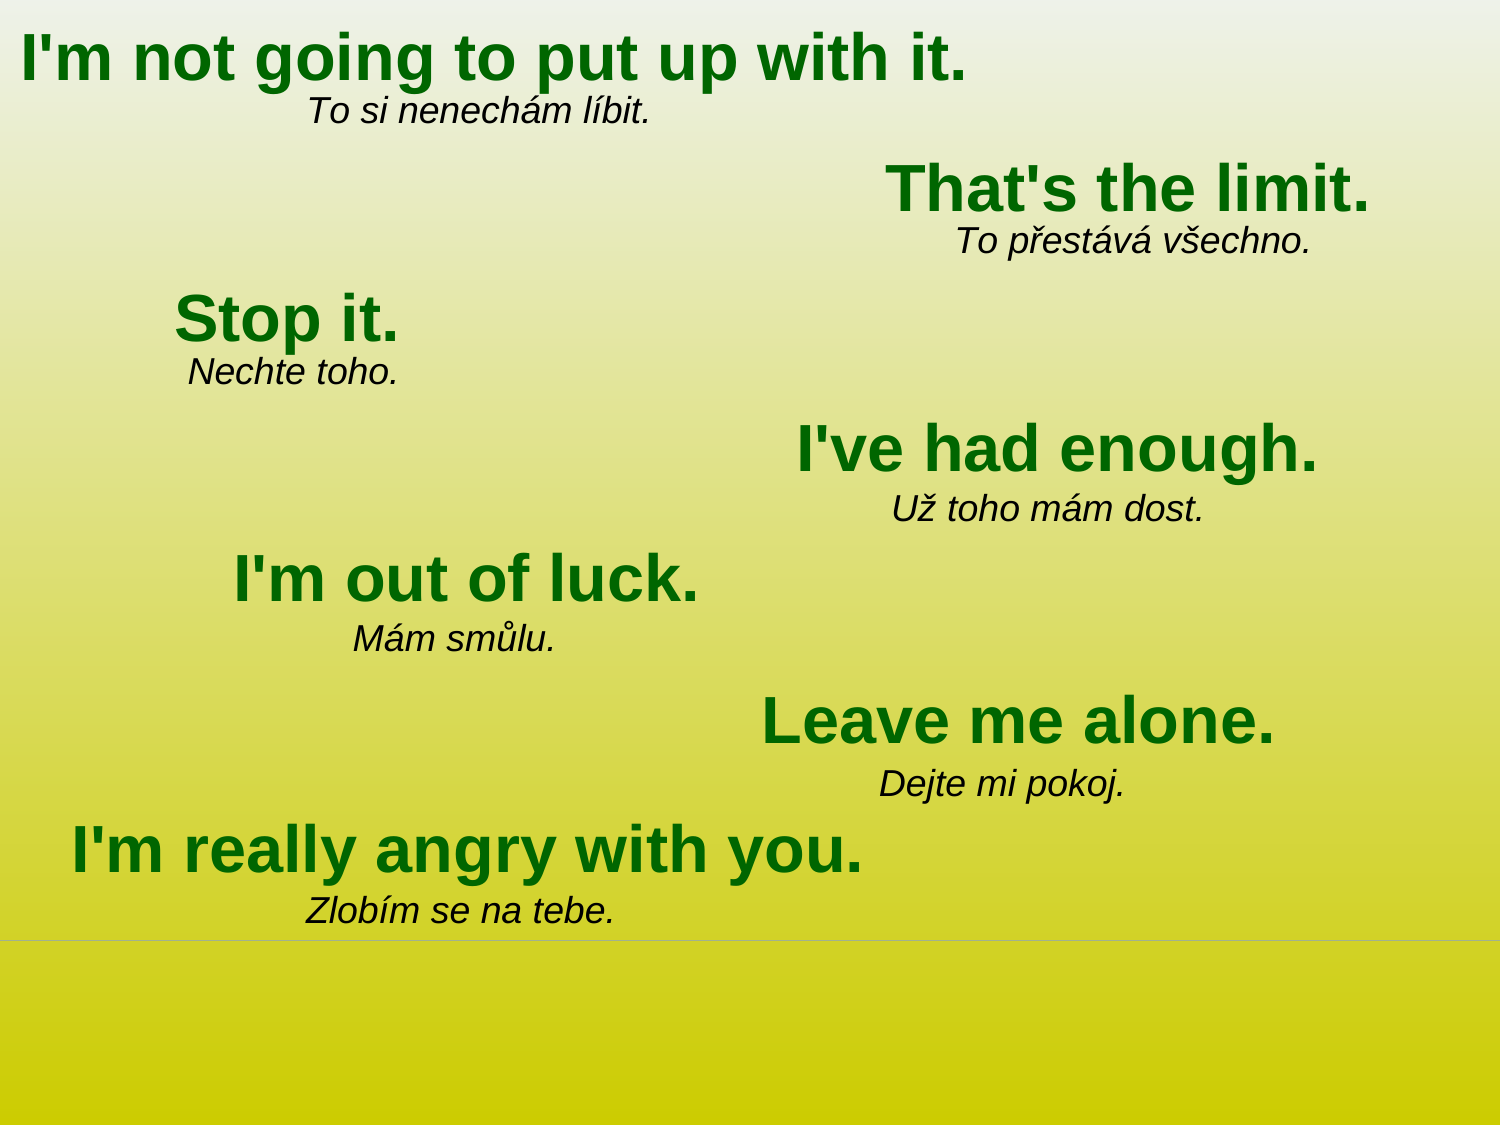

I'm not going to put up with it.
To si nenechám líbit.
That's the limit.
To přestává všechno.
Stop it.
Nechte toho.
I've had enough.
Už toho mám dost.
I'm out of luck.
Mám smůlu.
Leave me alone.
Dejte mi pokoj.
I'm really angry with you.
Zlobím se na tebe.